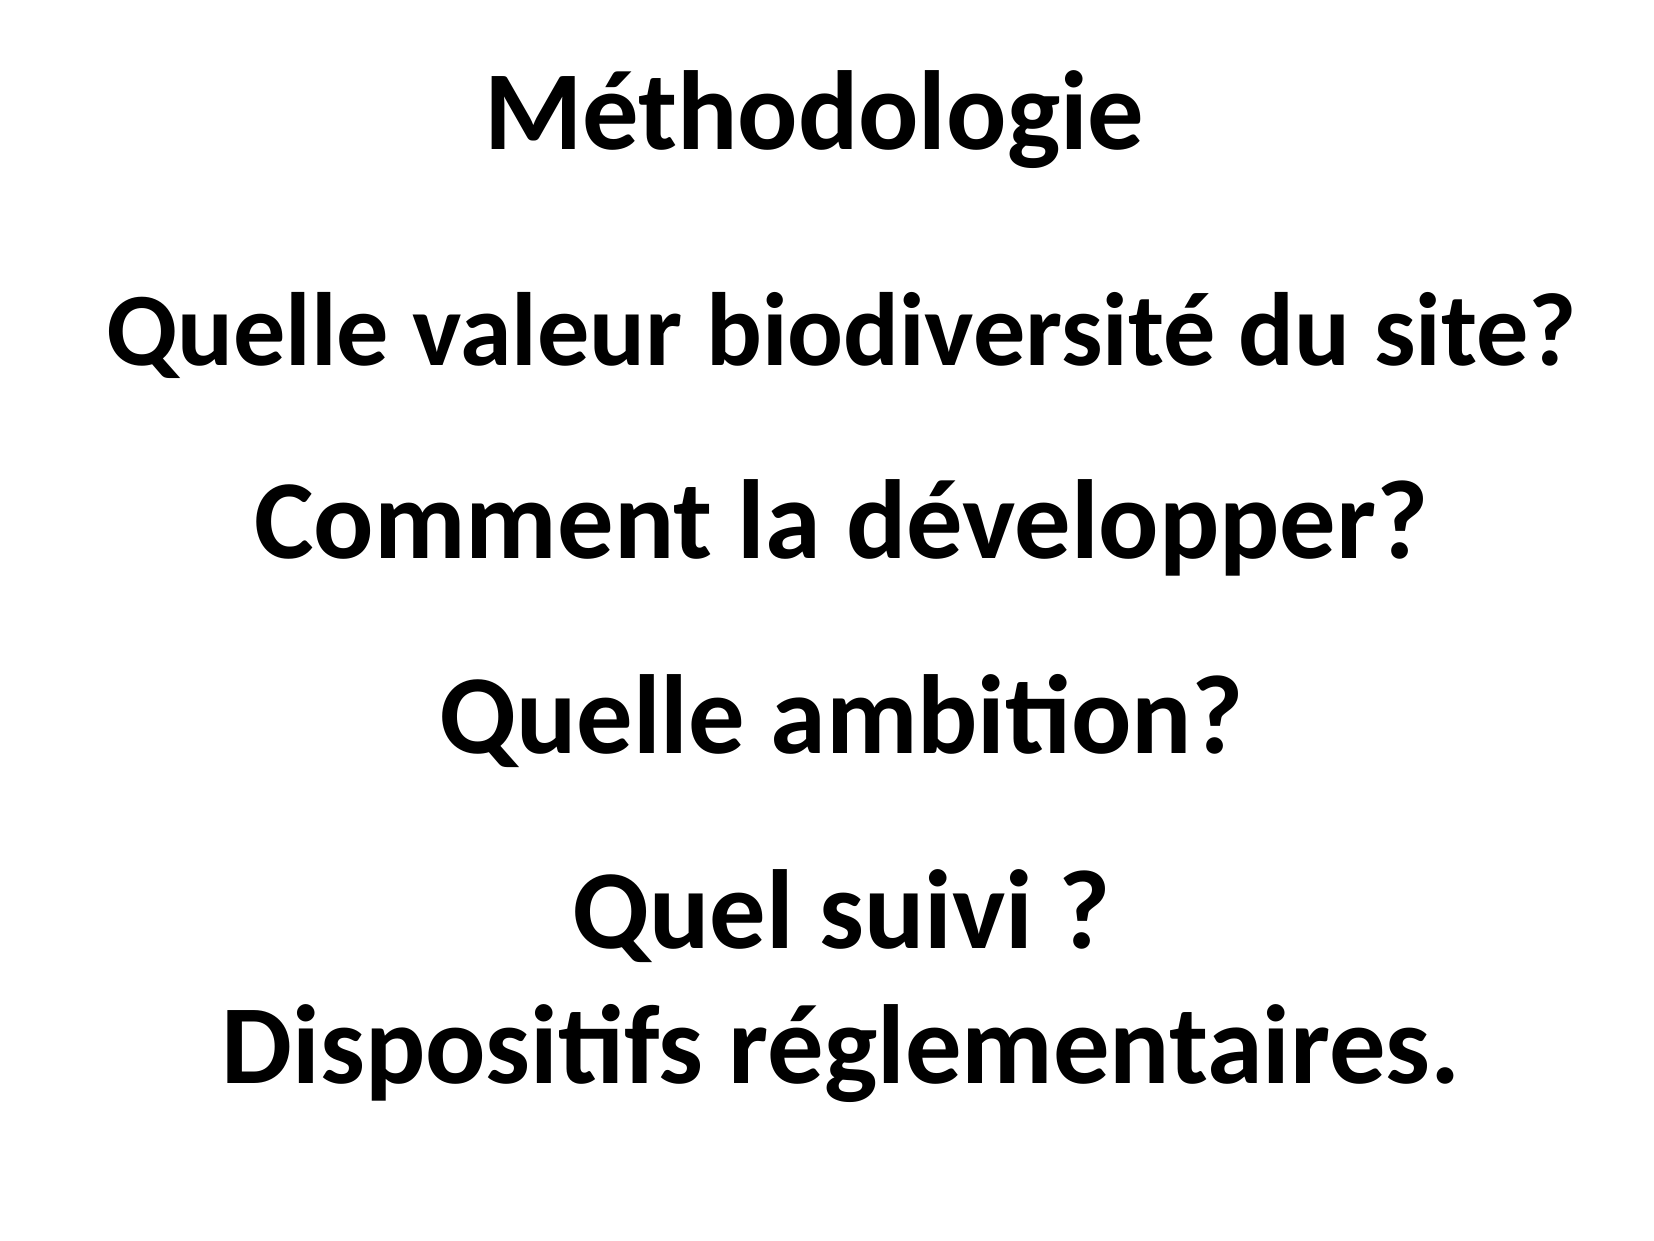

Méthodologie
Quelle valeur biodiversité du site?
Comment la développer?
Quelle ambition?
Quel suivi ?
Dispositifs réglementaires.